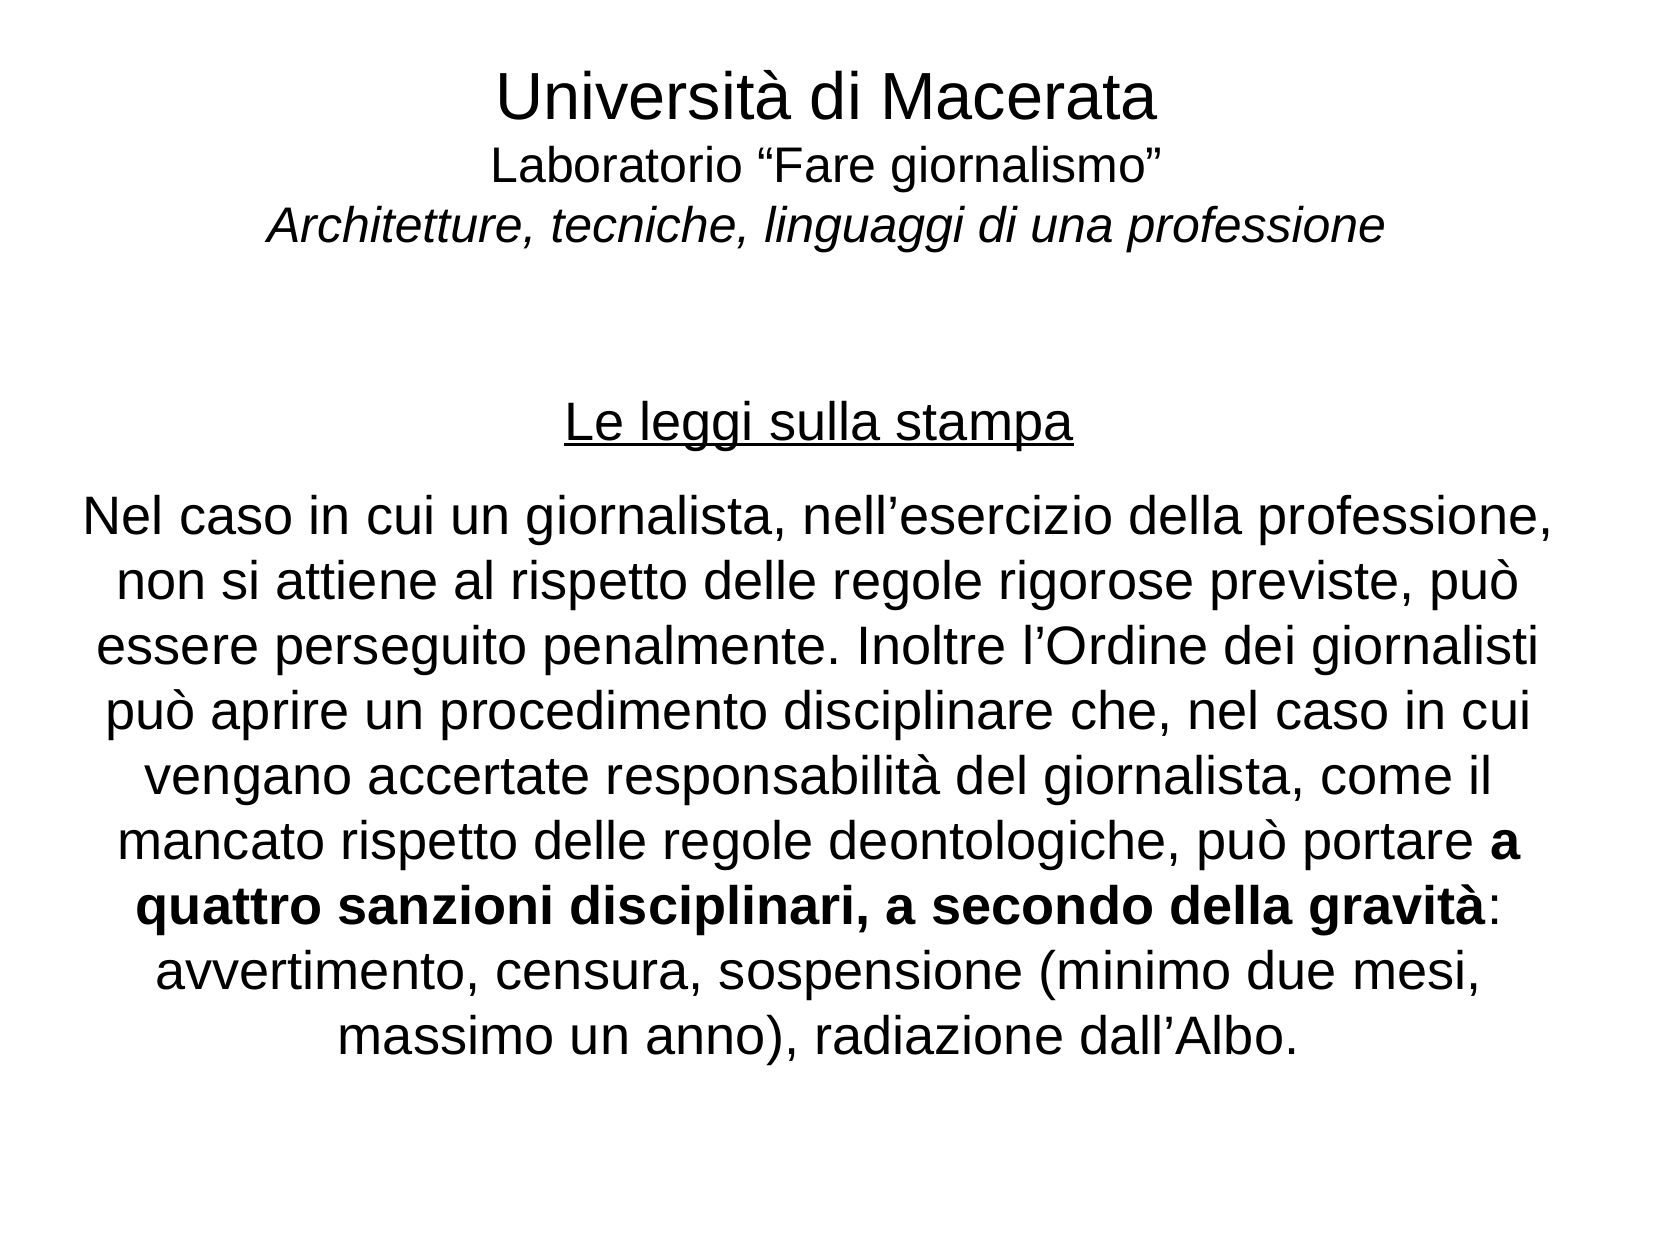

# Università di Macerata Laboratorio “Fare giornalismo” Architetture, tecniche, linguaggi di una professione
Le leggi sulla stampa
Nel caso in cui un giornalista, nell’esercizio della professione, non si attiene al rispetto delle regole rigorose previste, può essere perseguito penalmente. Inoltre l’Ordine dei giornalisti può aprire un procedimento disciplinare che, nel caso in cui vengano accertate responsabilità del giornalista, come il mancato rispetto delle regole deontologiche, può portare a quattro sanzioni disciplinari, a secondo della gravità: avvertimento, censura, sospensione (minimo due mesi, massimo un anno), radiazione dall’Albo.